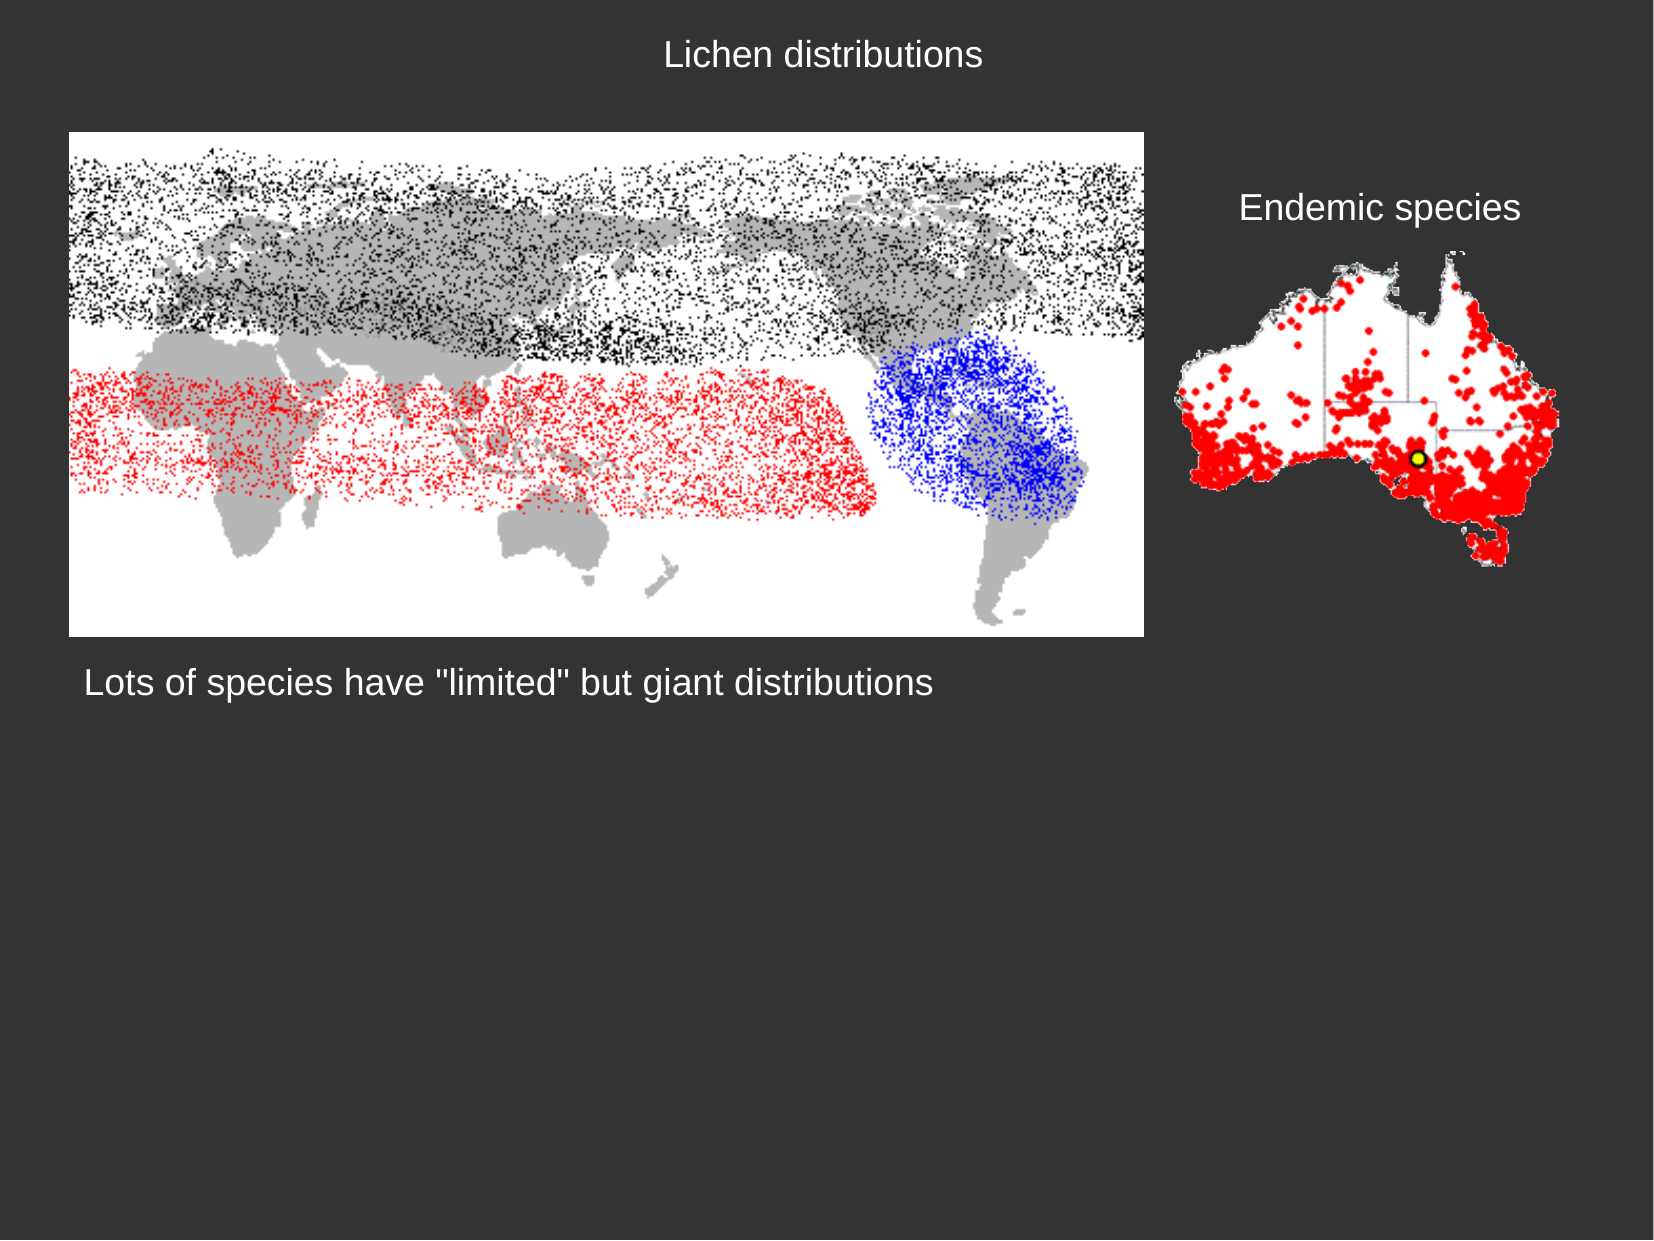

Lichen distributions
Endemic species
Lots of species have "limited" but giant distributions